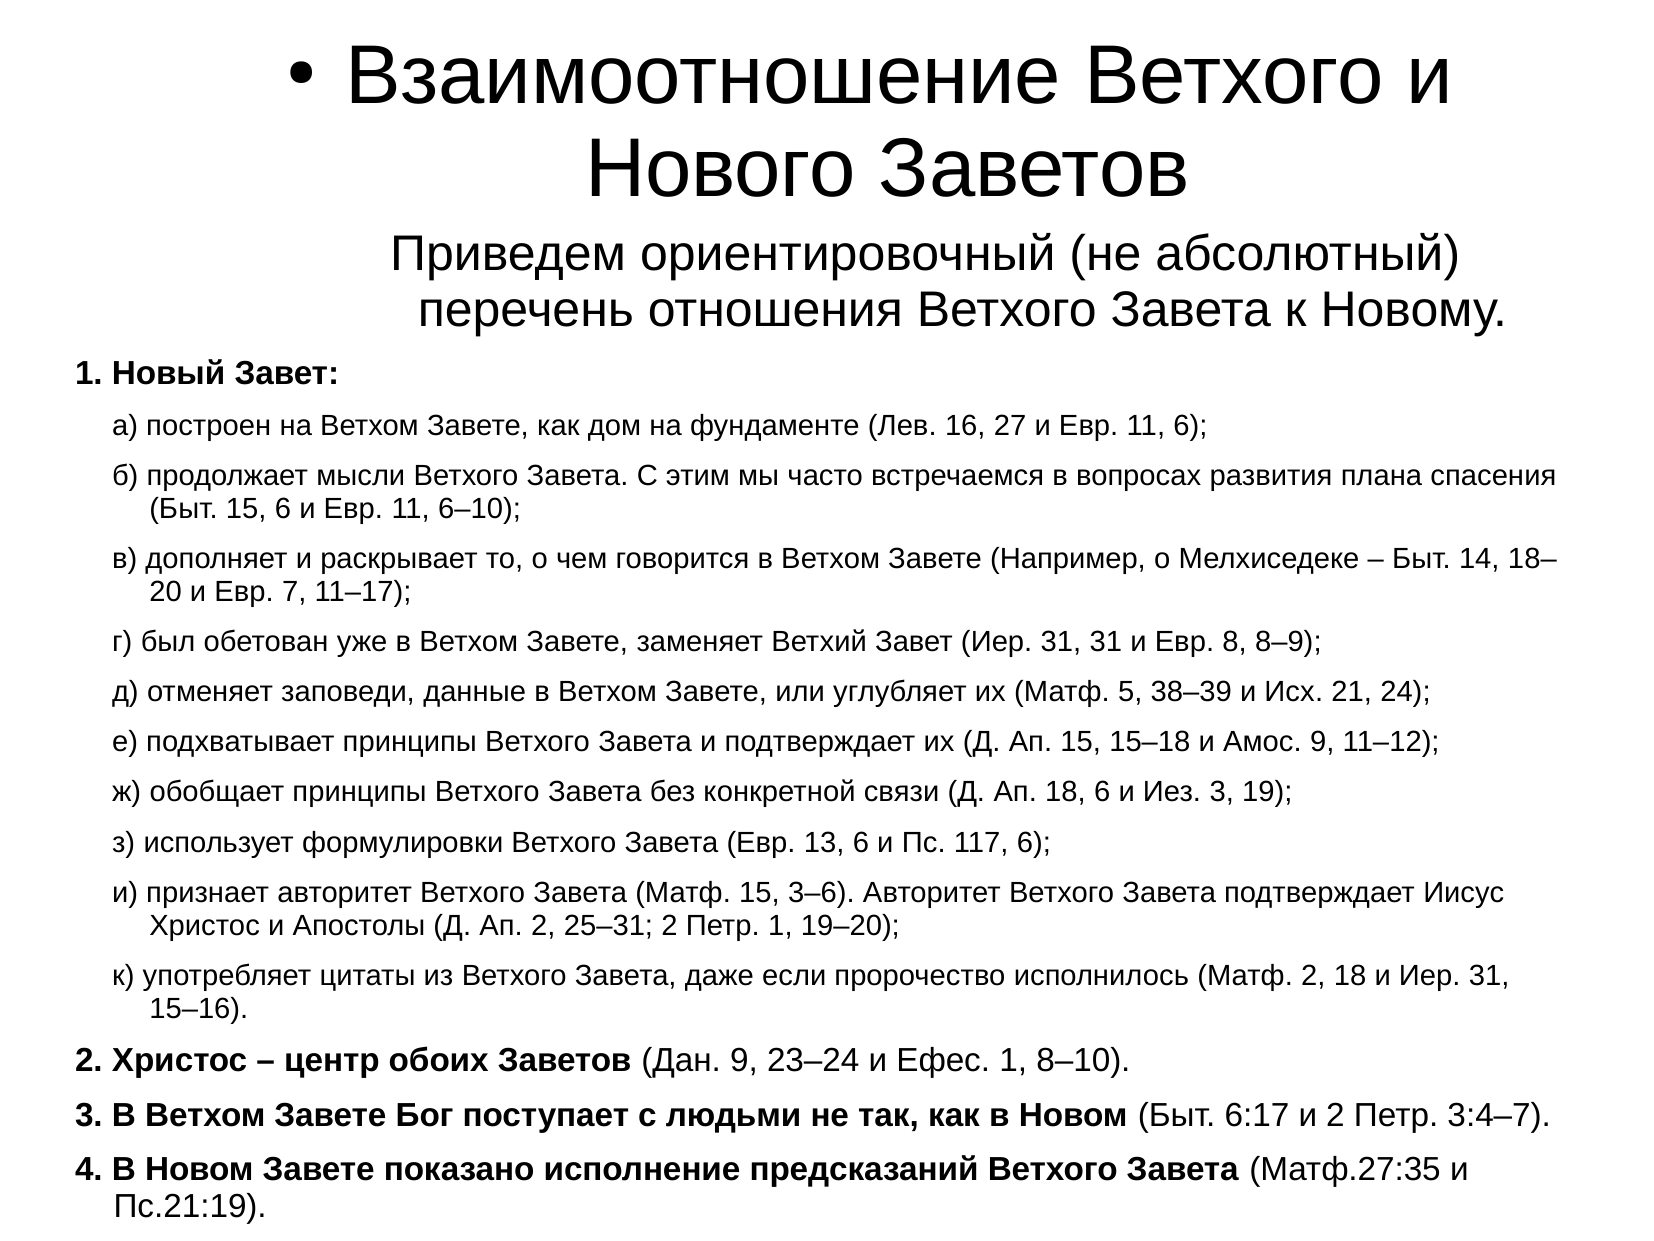

# Взаимоотношение Ветхого и Нового Заветов
Приведем ориентировочный (не абсолютный) перечень отношения Ветхого Завета к Новому.
1. Новый Завет:
а) построен на Ветхом Завете, как дом на фундаменте (Лев. 16, 27 и Евр. 11, 6);
б) продолжает мысли Ветхого Завета. С этим мы часто встречаемся в вопросах развития плана спасения (Быт. 15, 6 и Евр. 11, 6–10);
в) дополняет и раскрывает то, о чем говорится в Ветхом Завете (Например, о Мелхиседеке – Быт. 14, 18–20 и Евр. 7, 11–17);
г) был обетован уже в Ветхом Завете, заменяет Ветхий Завет (Иер. 31, 31 и Евр. 8, 8–9);
д) отменяет заповеди, данные в Ветхом Завете, или углубляет их (Матф. 5, 38–39 и Исх. 21, 24);
е) подхватывает принципы Ветхого Завета и подтверждает их (Д. Ап. 15, 15–18 и Амос. 9, 11–12);
ж) обобщает принципы Ветхого Завета без конкретной связи (Д. Ап. 18, 6 и Иез. 3, 19);
з) использует формулировки Ветхого Завета (Евр. 13, 6 и Пс. 117, 6);
и) признает авторитет Ветхого Завета (Матф. 15, 3–6). Авторитет Ветхого Завета подтверждает Иисус Христос и Апостолы (Д. Ап. 2, 25–31; 2 Петр. 1, 19–20);
к) употребляет цитаты из Ветхого Завета, даже если пророчество исполнилось (Матф. 2, 18 и Иер. 31, 15–16).
2. Христос – центр обоих Заветов (Дан. 9, 23–24 и Ефес. 1, 8–10).
3. В Ветхом Завете Бог поступает с людьми не так, как в Новом (Быт. 6:17 и 2 Петр. 3:4–7).
4. В Новом Завете показано исполнение предсказаний Ветхого Завета (Матф.27:35 и Пс.21:19).